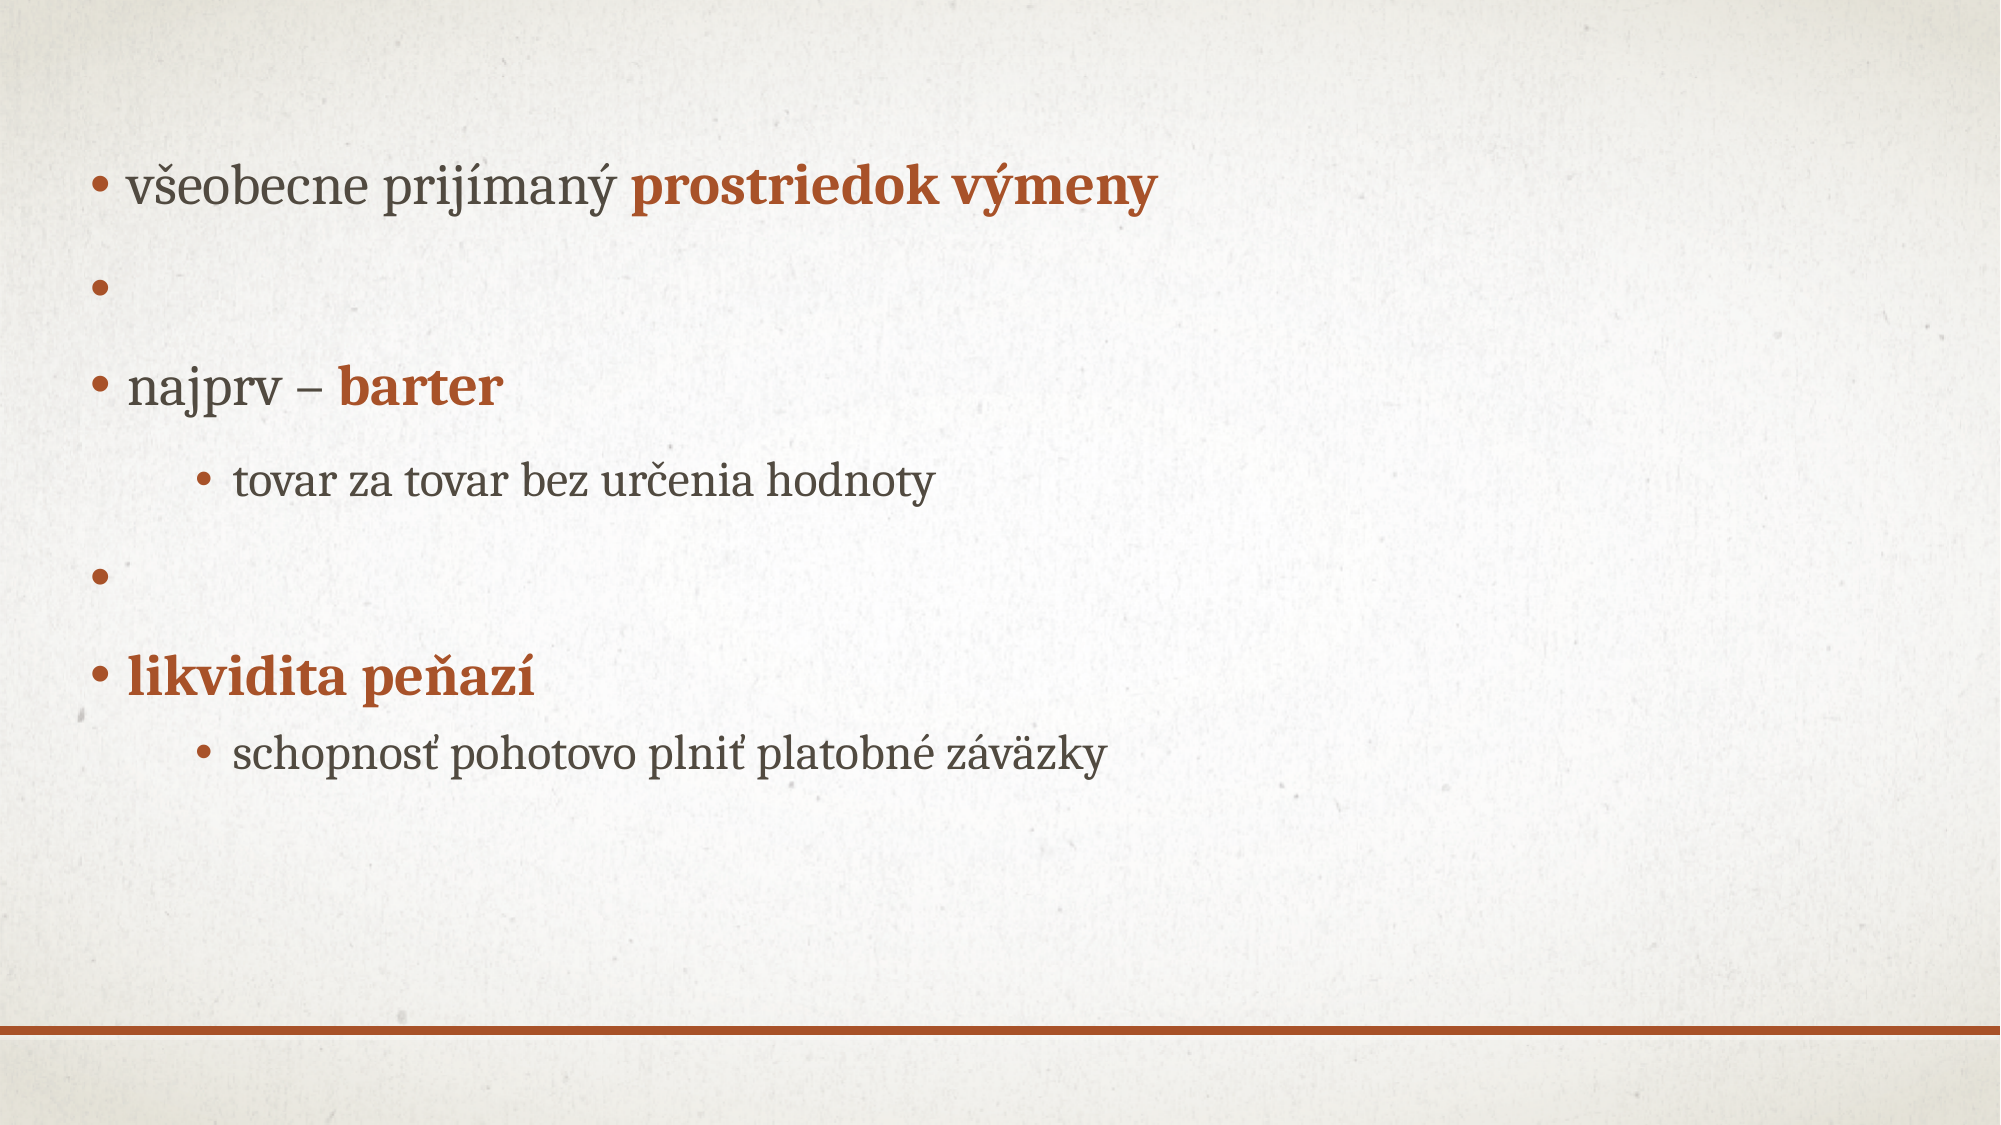

# všeobecne prijímaný prostriedok výmeny
najprv – barter
tovar za tovar bez určenia hodnoty
likvidita peňazí
schopnosť pohotovo plniť platobné záväzky